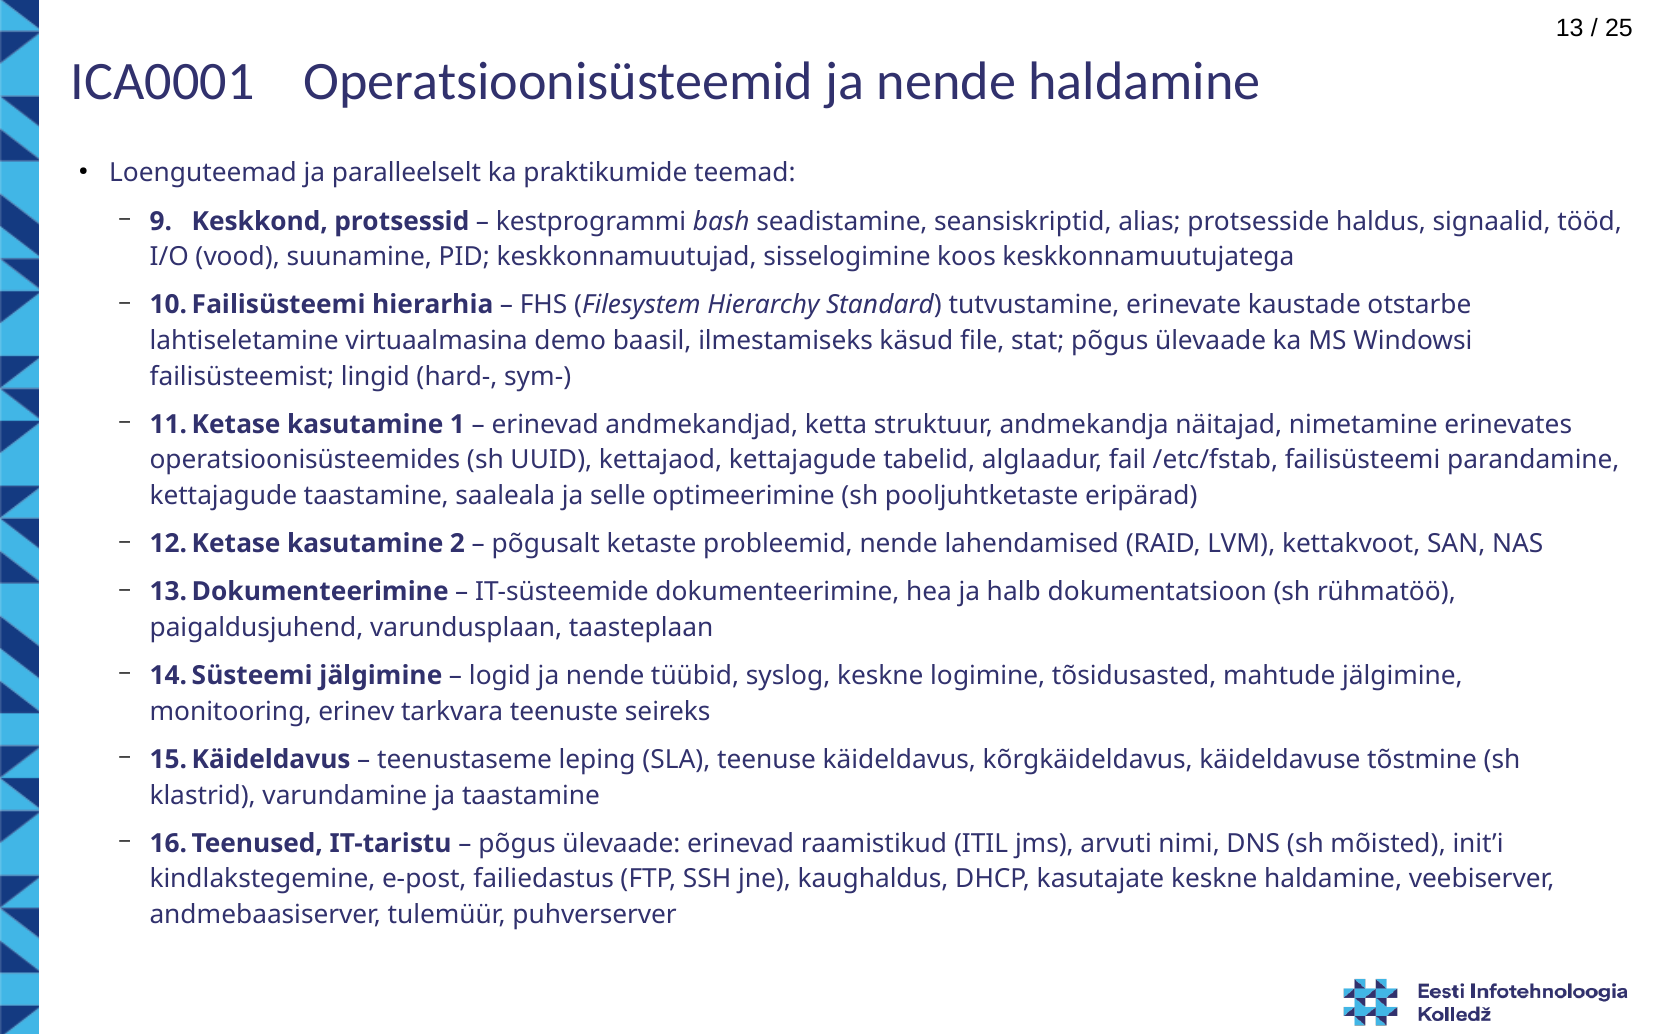

# ICA0001 Operatsioonisüsteemid ja nende haldamine
Loenguteemad ja paralleelselt ka praktikumide teemad:
9.	Keskkond, protsessid – kestprogrammi bash seadistamine, seansiskriptid, alias; protsesside haldus, signaalid, tööd, I/O (vood), suunamine, PID; keskkonnamuutujad, sisselogimine koos keskkonnamuutujatega
10.	Failisüsteemi hierarhia – FHS (Filesystem Hierarchy Standard) tutvustamine, erinevate kaustade otstarbe lahtiseletamine virtuaalmasina demo baasil, ilmestamiseks käsud file, stat; põgus ülevaade ka MS Windowsi failisüsteemist; lingid (hard-, sym-)
11.	Ketase kasutamine 1 – erinevad andmekandjad, ketta struktuur, andmekandja näitajad, nimetamine erinevates operatsioonisüsteemides (sh UUID), kettajaod, kettajagude tabelid, alglaadur, fail /etc/fstab, failisüsteemi parandamine, kettajagude taastamine, saaleala ja selle optimeerimine (sh pooljuhtketaste eripärad)
12.	Ketase kasutamine 2 – põgusalt ketaste probleemid, nende lahendamised (RAID, LVM), kettakvoot, SAN, NAS
13.	Dokumenteerimine – IT-süsteemide dokumenteerimine, hea ja halb dokumentatsioon (sh rühmatöö), paigaldusjuhend, varundusplaan, taasteplaan
14.	Süsteemi jälgimine – logid ja nende tüübid, syslog, keskne logimine, tõsidusasted, mahtude jälgimine, monitooring, erinev tarkvara teenuste seireks
15.	Käideldavus – teenustaseme leping (SLA), teenuse käideldavus, kõrgkäideldavus, käideldavuse tõstmine (sh klastrid), varundamine ja taastamine
16.	Teenused, IT-taristu – põgus ülevaade: erinevad raamistikud (ITIL jms), arvuti nimi, DNS (sh mõisted), init’i kindlakstegemine, e-post, failiedastus (FTP, SSH jne), kaughaldus, DHCP, kasutajate keskne haldamine, veebiserver, andmebaasiserver, tulemüür, puhverserver